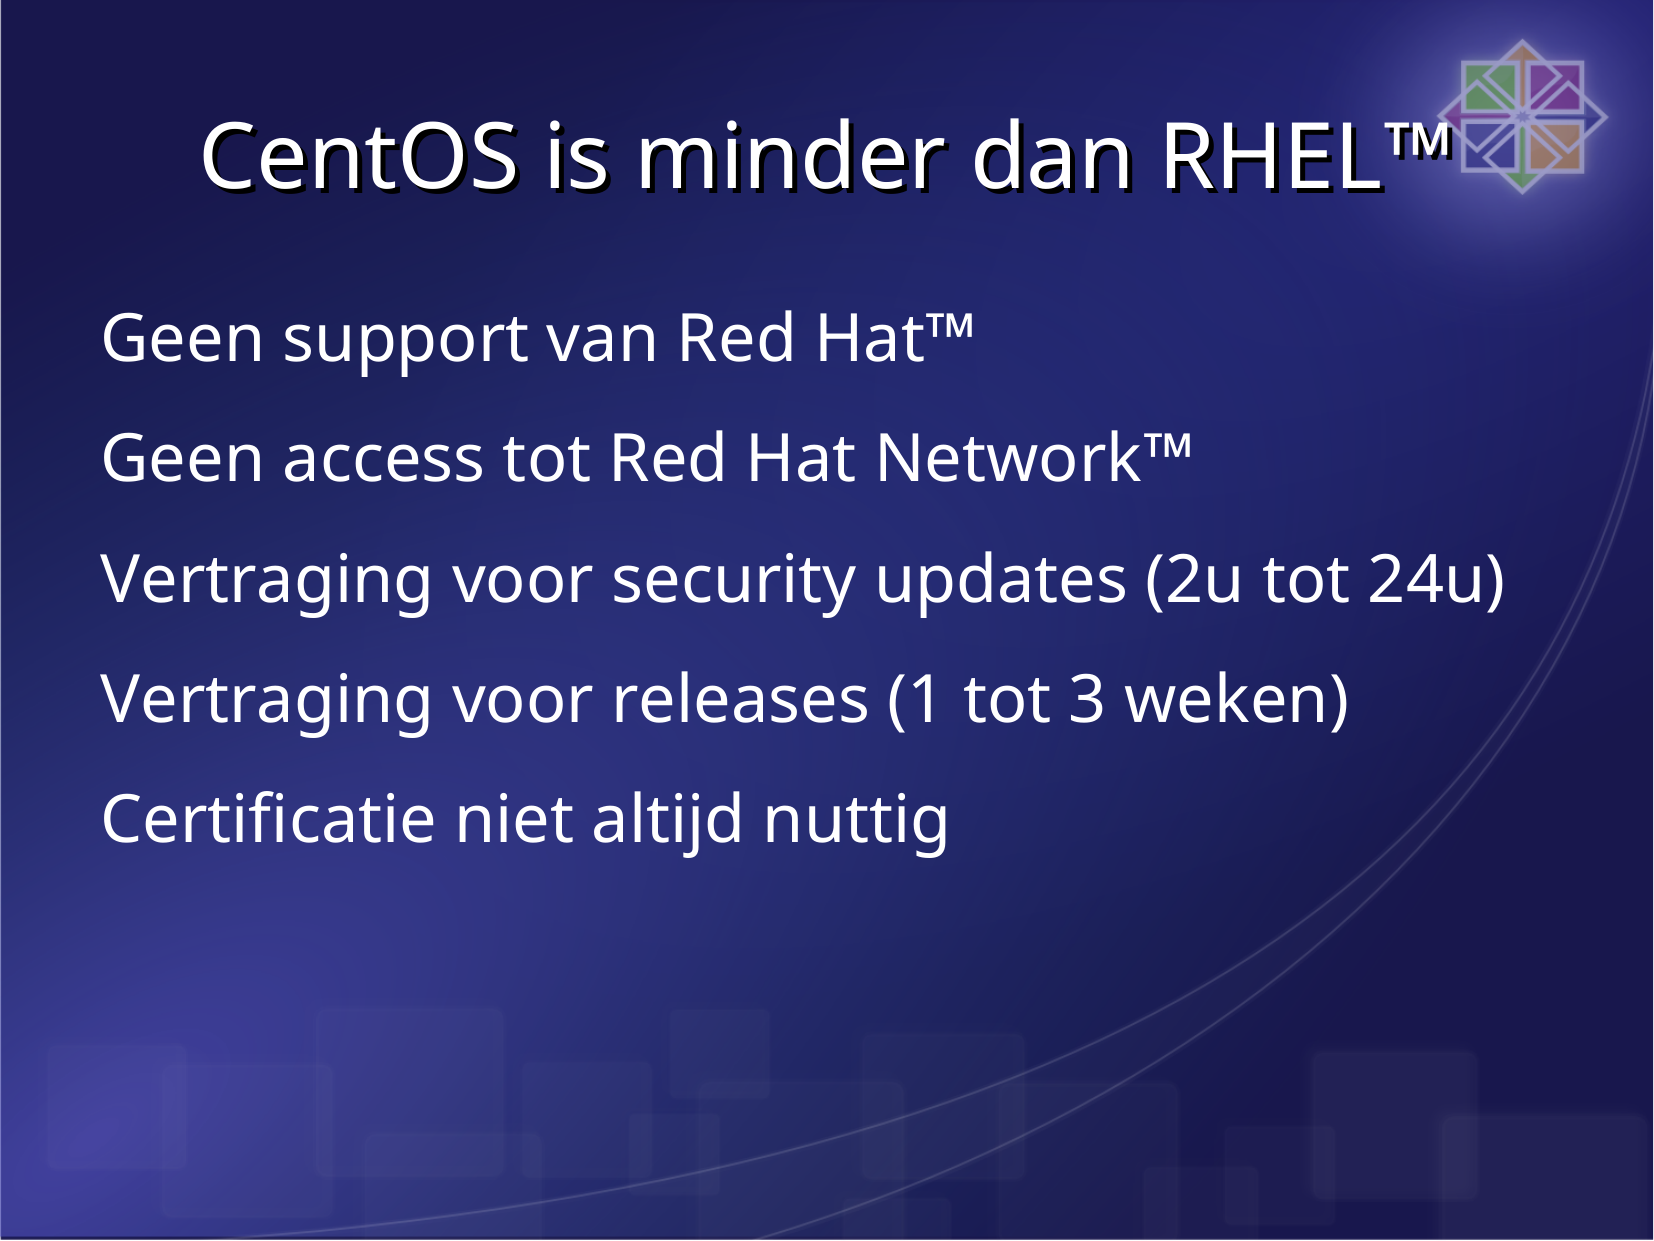

# CentOS is minder dan RHEL™
Geen support van Red Hat™
Geen access tot Red Hat Network™
Vertraging voor security updates (2u tot 24u)
Vertraging voor releases (1 tot 3 weken)
Certificatie niet altijd nuttig